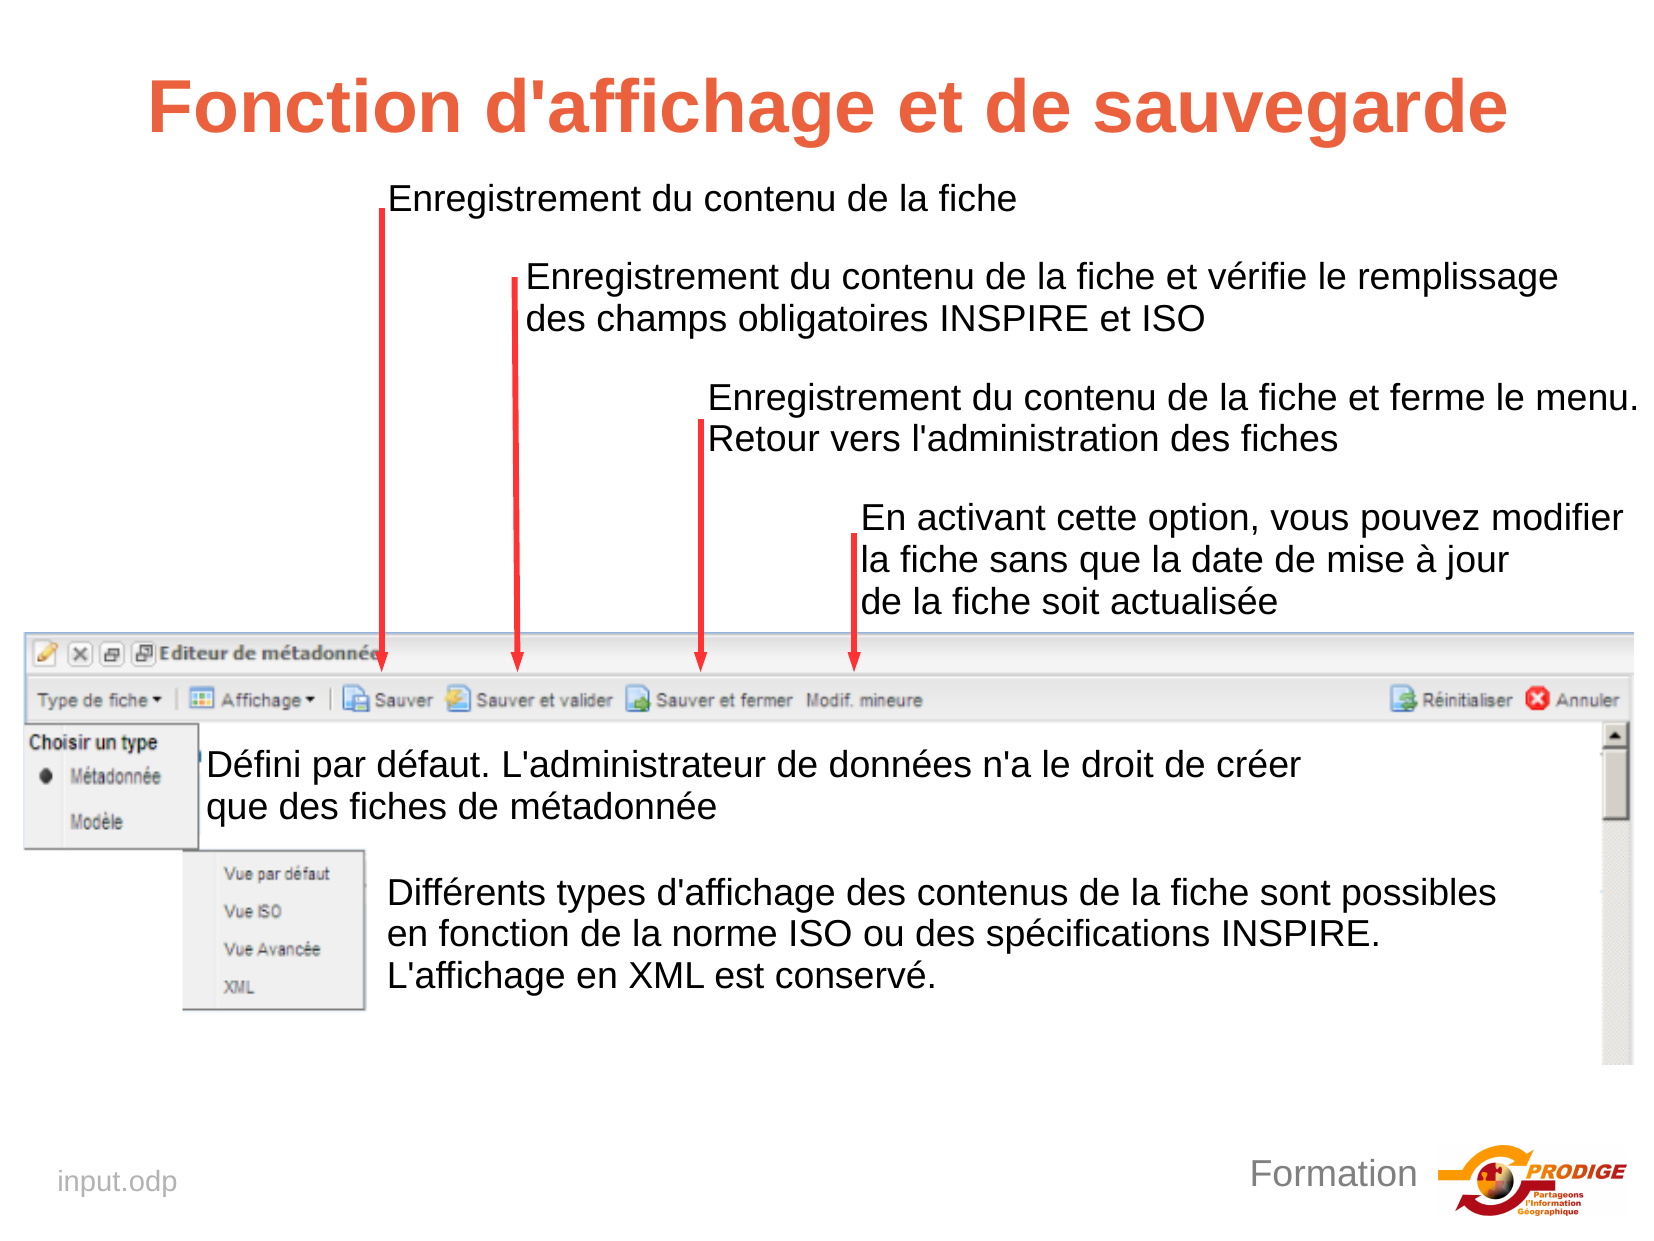

# Fonction d'affichage et de sauvegarde
Enregistrement du contenu de la fiche
Enregistrement du contenu de la fiche et vérifie le remplissage
des champs obligatoires INSPIRE et ISO
Enregistrement du contenu de la fiche et ferme le menu.
Retour vers l'administration des fiches
En activant cette option, vous pouvez modifier
la fiche sans que la date de mise à jour
de la fiche soit actualisée
Défini par défaut. L'administrateur de données n'a le droit de créer
que des fiches de métadonnée
Différents types d'affichage des contenus de la fiche sont possibles
en fonction de la norme ISO ou des spécifications INSPIRE.
L'affichage en XML est conservé.